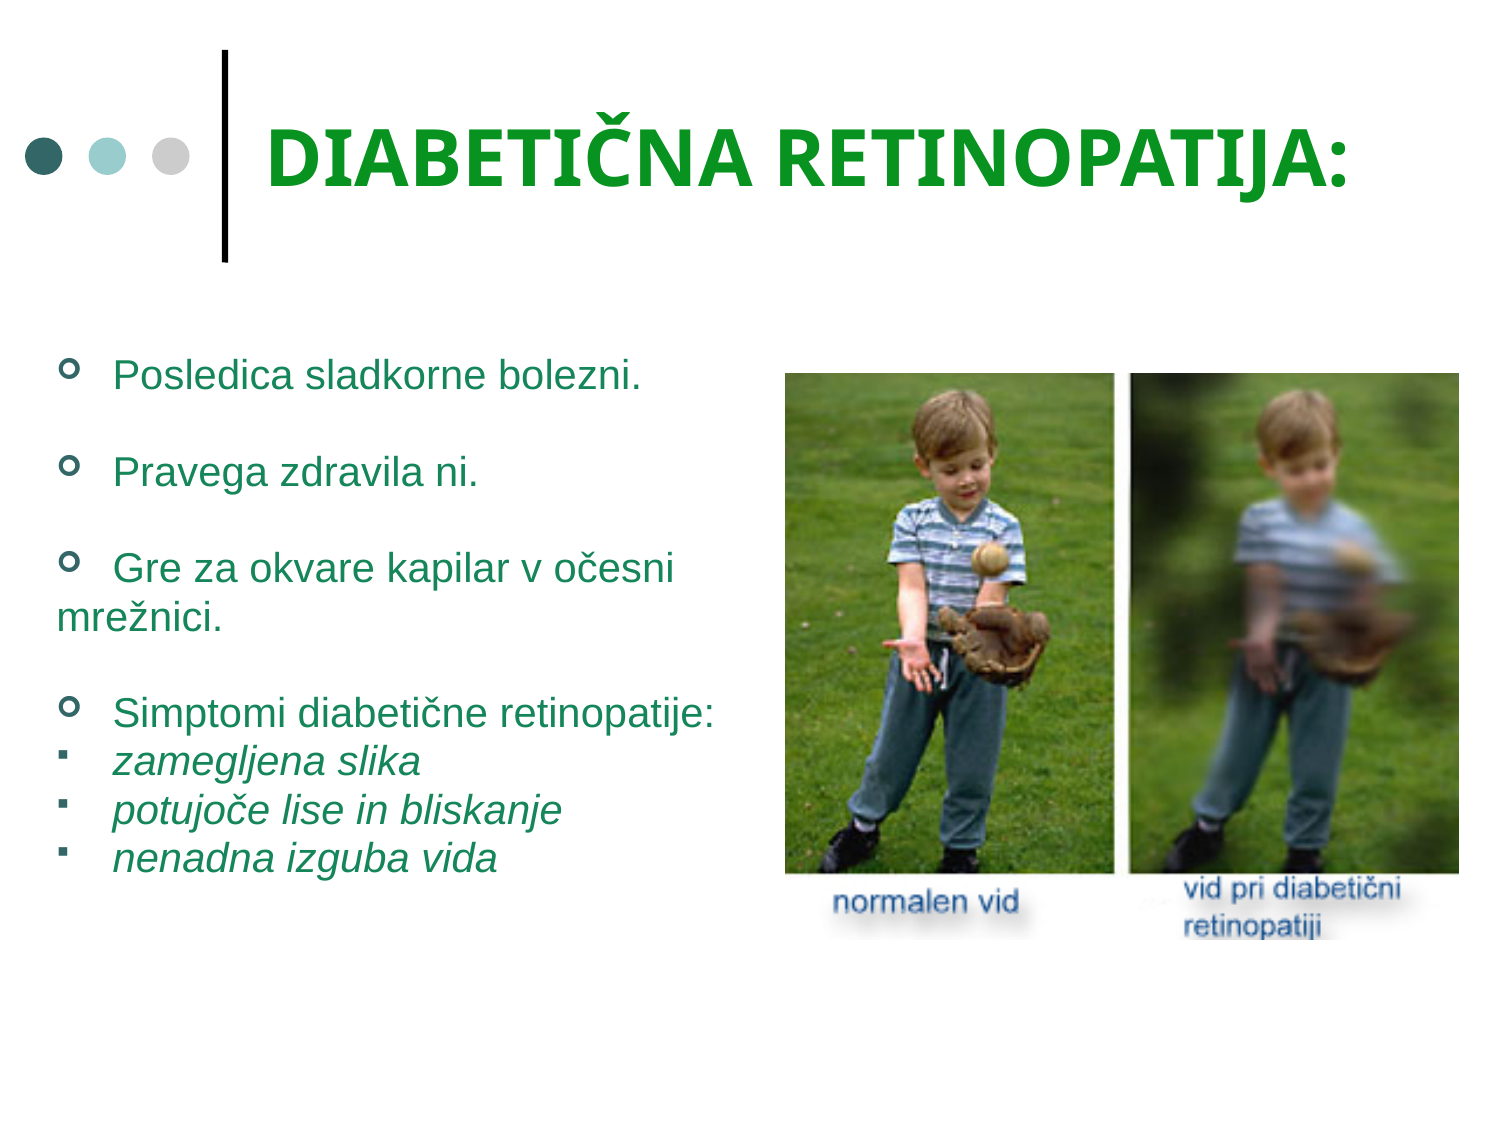

# DIABETIČNA RETINOPATIJA:
Posledica sladkorne bolezni.
Pravega zdravila ni.
Gre za okvare kapilar v očesni
mrežnici.
Simptomi diabetične retinopatije:
zamegljena slika
potujoče lise in bliskanje
nenadna izguba vida